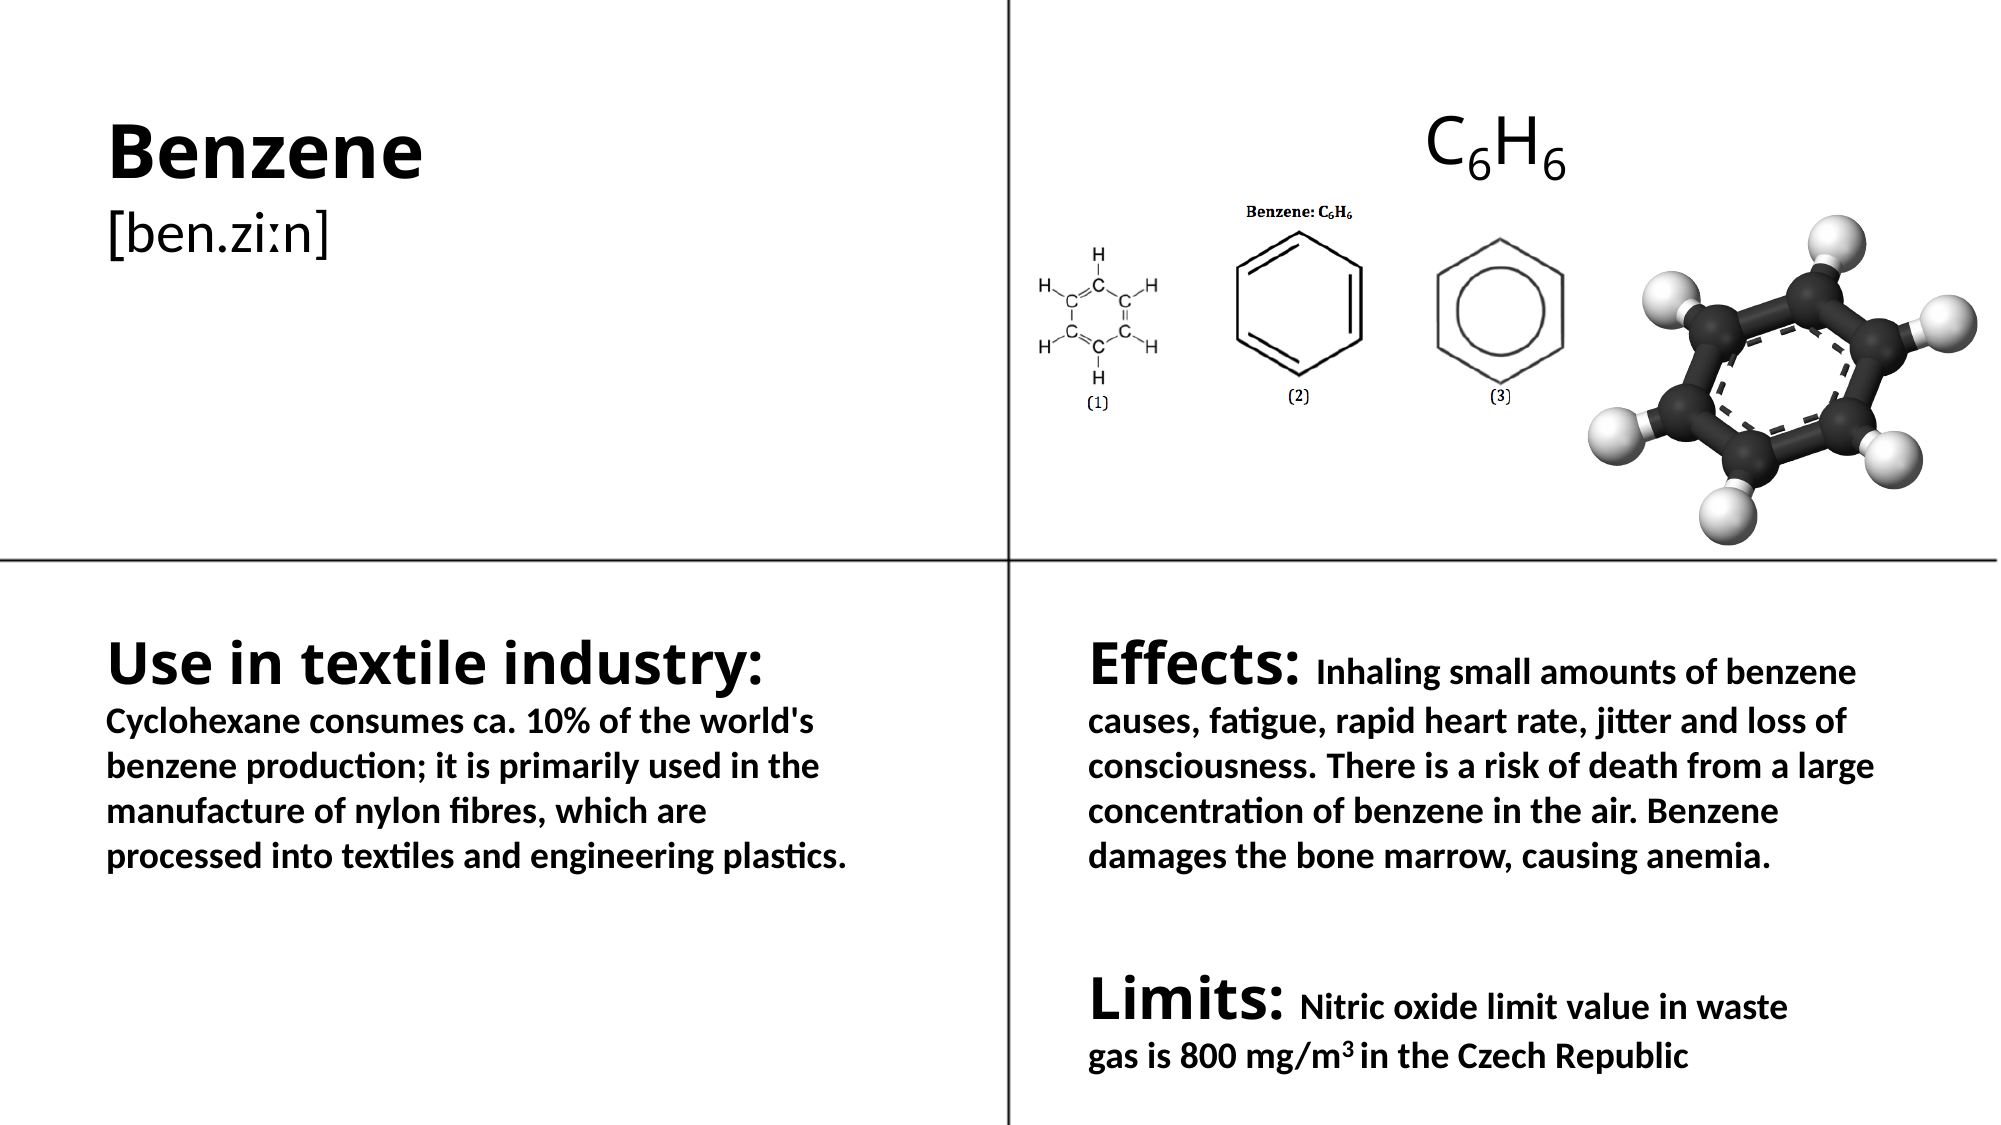

#
C6H6
Benzene
[ben.ziːn]
Use in textile industry:
Cyclohexane consumes ca. 10% of the world's benzene production; it is primarily used in the manufacture of nylon fibres, which are processed into textiles and engineering plastics.
Effects: Inhaling small amounts of benzene causes, fatigue, rapid heart rate, jitter and loss of consciousness. There is a risk of death from a large concentration of benzene in the air. Benzene damages the bone marrow, causing anemia.
Limits: Nitric oxide limit value in waste gas is 800 mg/m3 in the Czech Republic